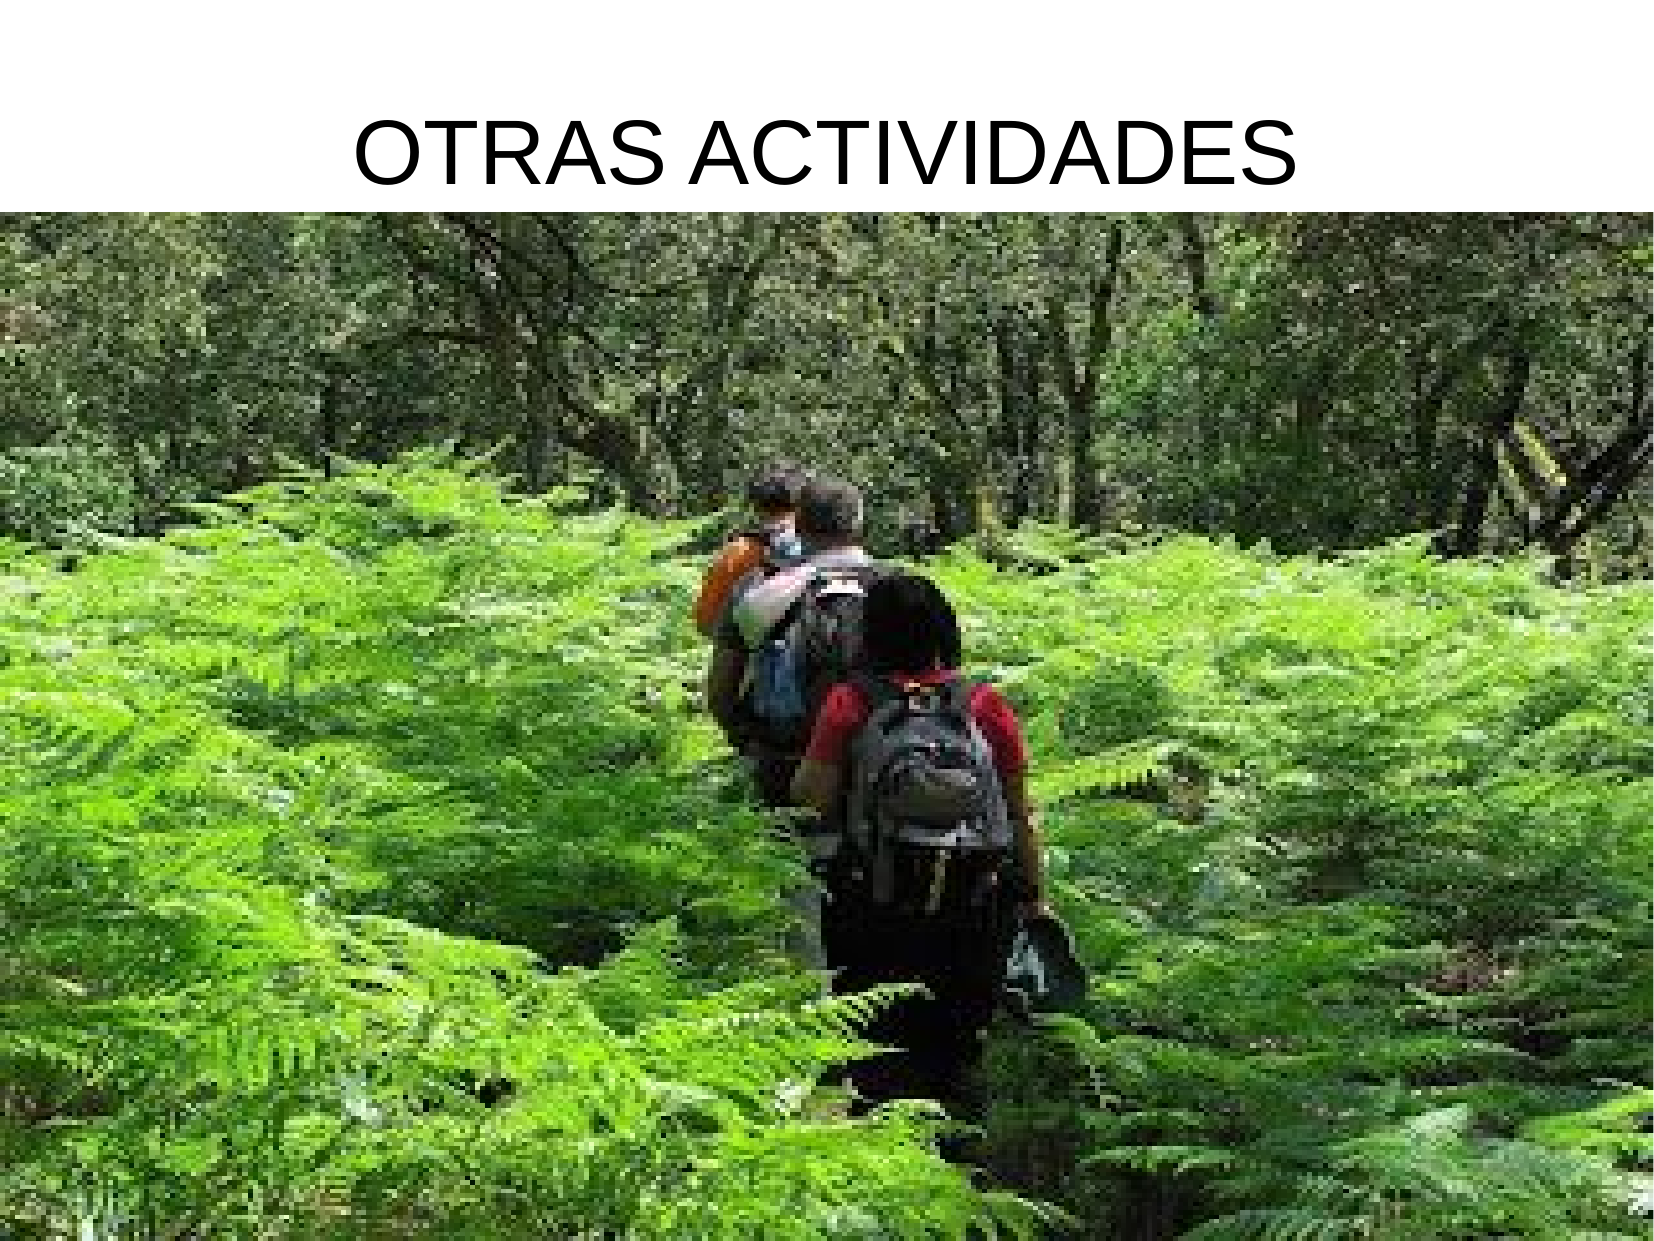

# OTRAS ACTIVIDADES
En un parque tan completo y diverso, caben otras actividades, que van del montañismo en el pico del Aljibe o el Picacho; la espeleología en el enclave Ramblazo-Motillas, o el descenso de cañones en La Garganta de Buitreras, una de las pocas áreas preparadas para esta práctica de riesgo y que por su singularidad ha sido declarada monumento natural. Para los más tradicionales se recomiendan las rutas a caballo, como las establecidas en La Almoraima.